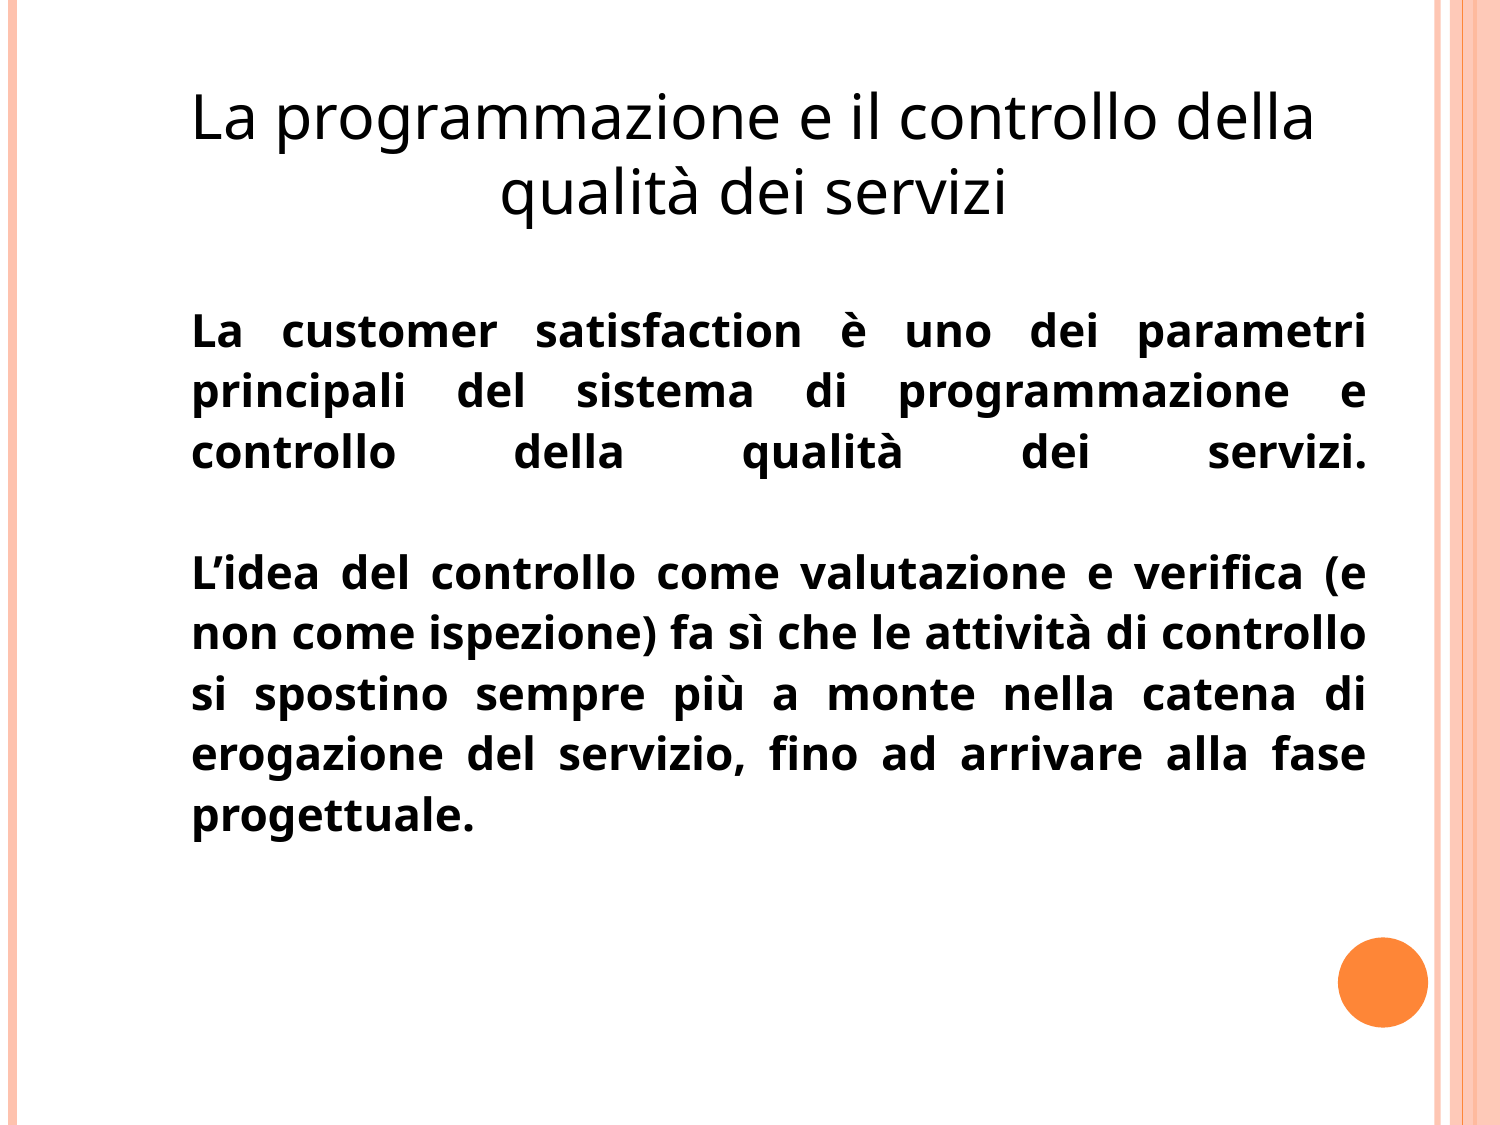

La programmazione e il controllo della qualità dei servizi
La customer satisfaction è uno dei parametri principali del sistema di programmazione e controllo della qualità dei servizi.
L’idea del controllo come valutazione e verifica (e non come ispezione) fa sì che le attività di controllo si spostino sempre più a monte nella catena di erogazione del servizio, fino ad arrivare alla fase progettuale.